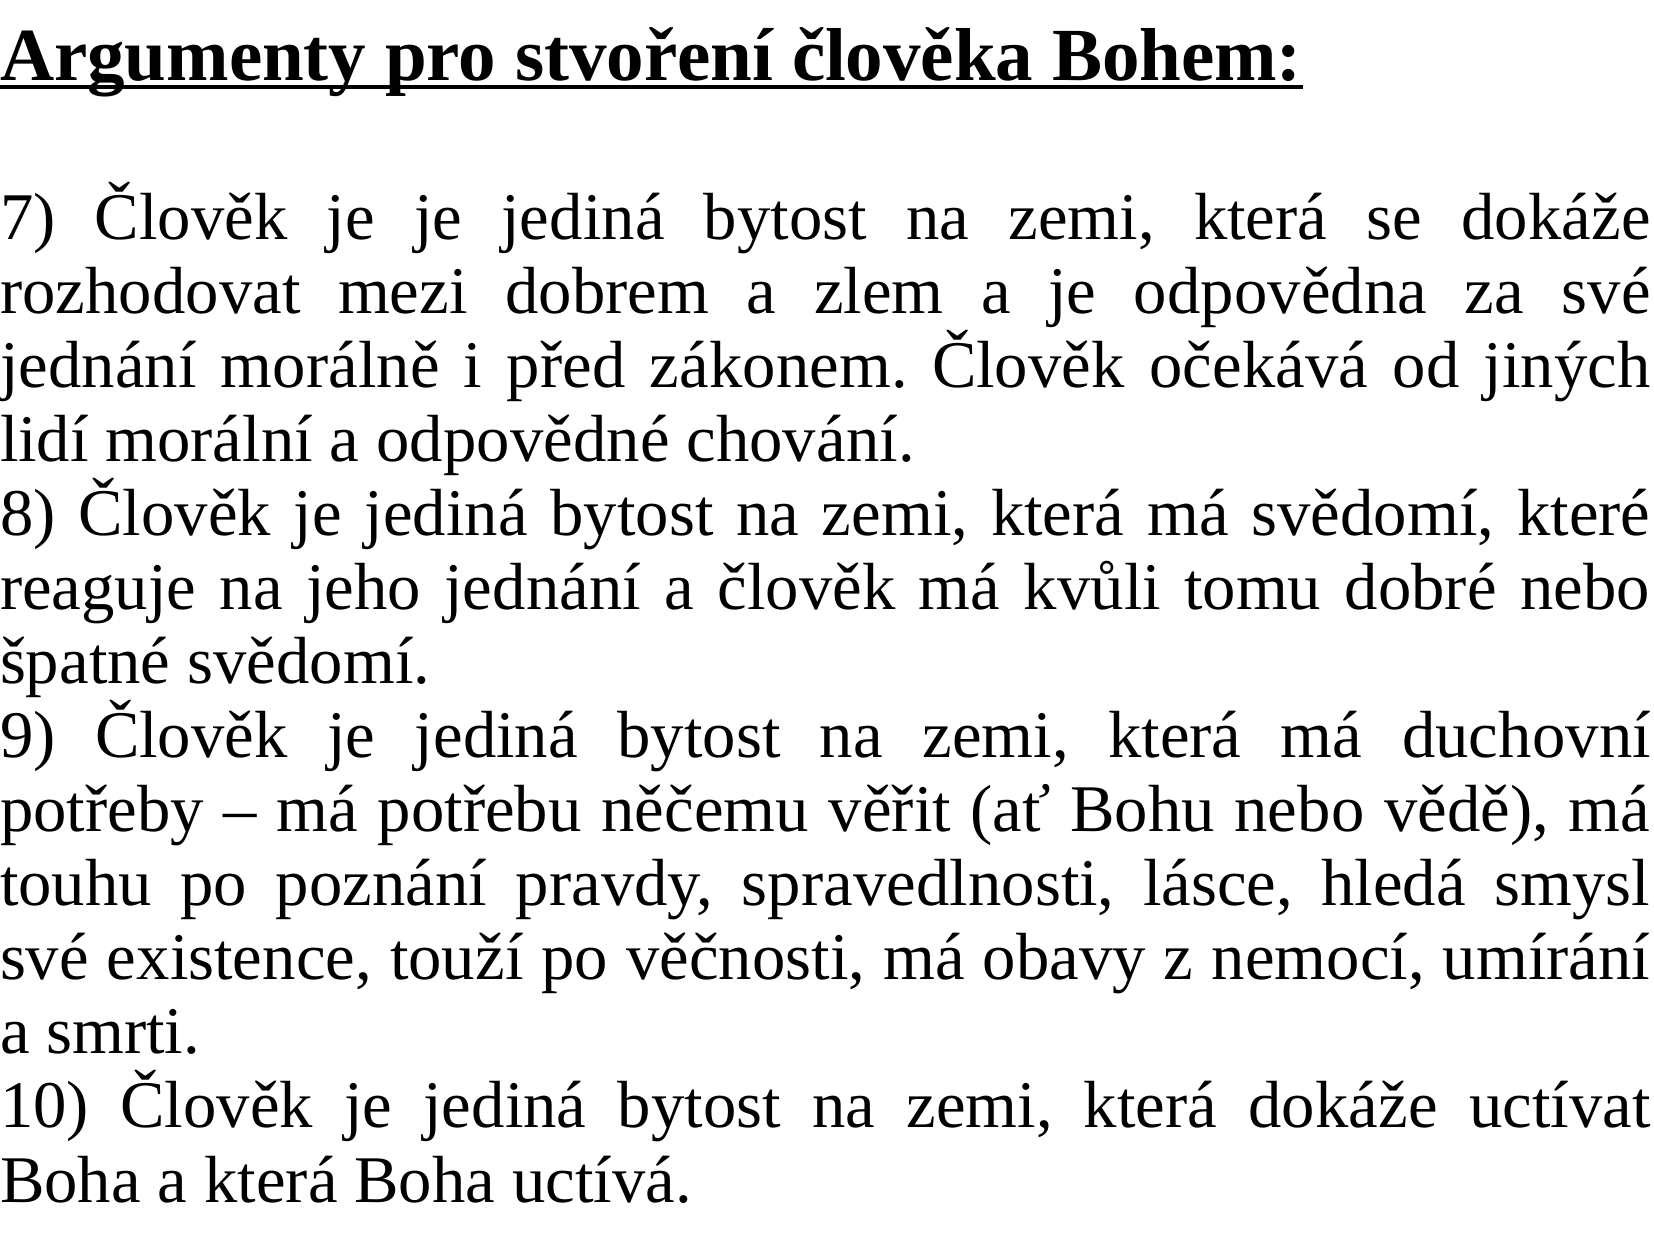

# Argumenty pro stvoření člověka Bohem:
7) Člověk je je jediná bytost na zemi, která se dokáže rozhodovat mezi dobrem a zlem a je odpovědna za své jednání morálně i před zákonem. Člověk očekává od jiných lidí morální a odpovědné chování.
8) Člověk je jediná bytost na zemi, která má svědomí, které reaguje na jeho jednání a člověk má kvůli tomu dobré nebo špatné svědomí.
9) Člověk je jediná bytost na zemi, která má duchovní potřeby – má potřebu něčemu věřit (ať Bohu nebo vědě), má touhu po poznání pravdy, spravedlnosti, lásce, hledá smysl své existence, touží po věčnosti, má obavy z nemocí, umírání a smrti.
10) Člověk je jediná bytost na zemi, která dokáže uctívat Boha a která Boha uctívá.